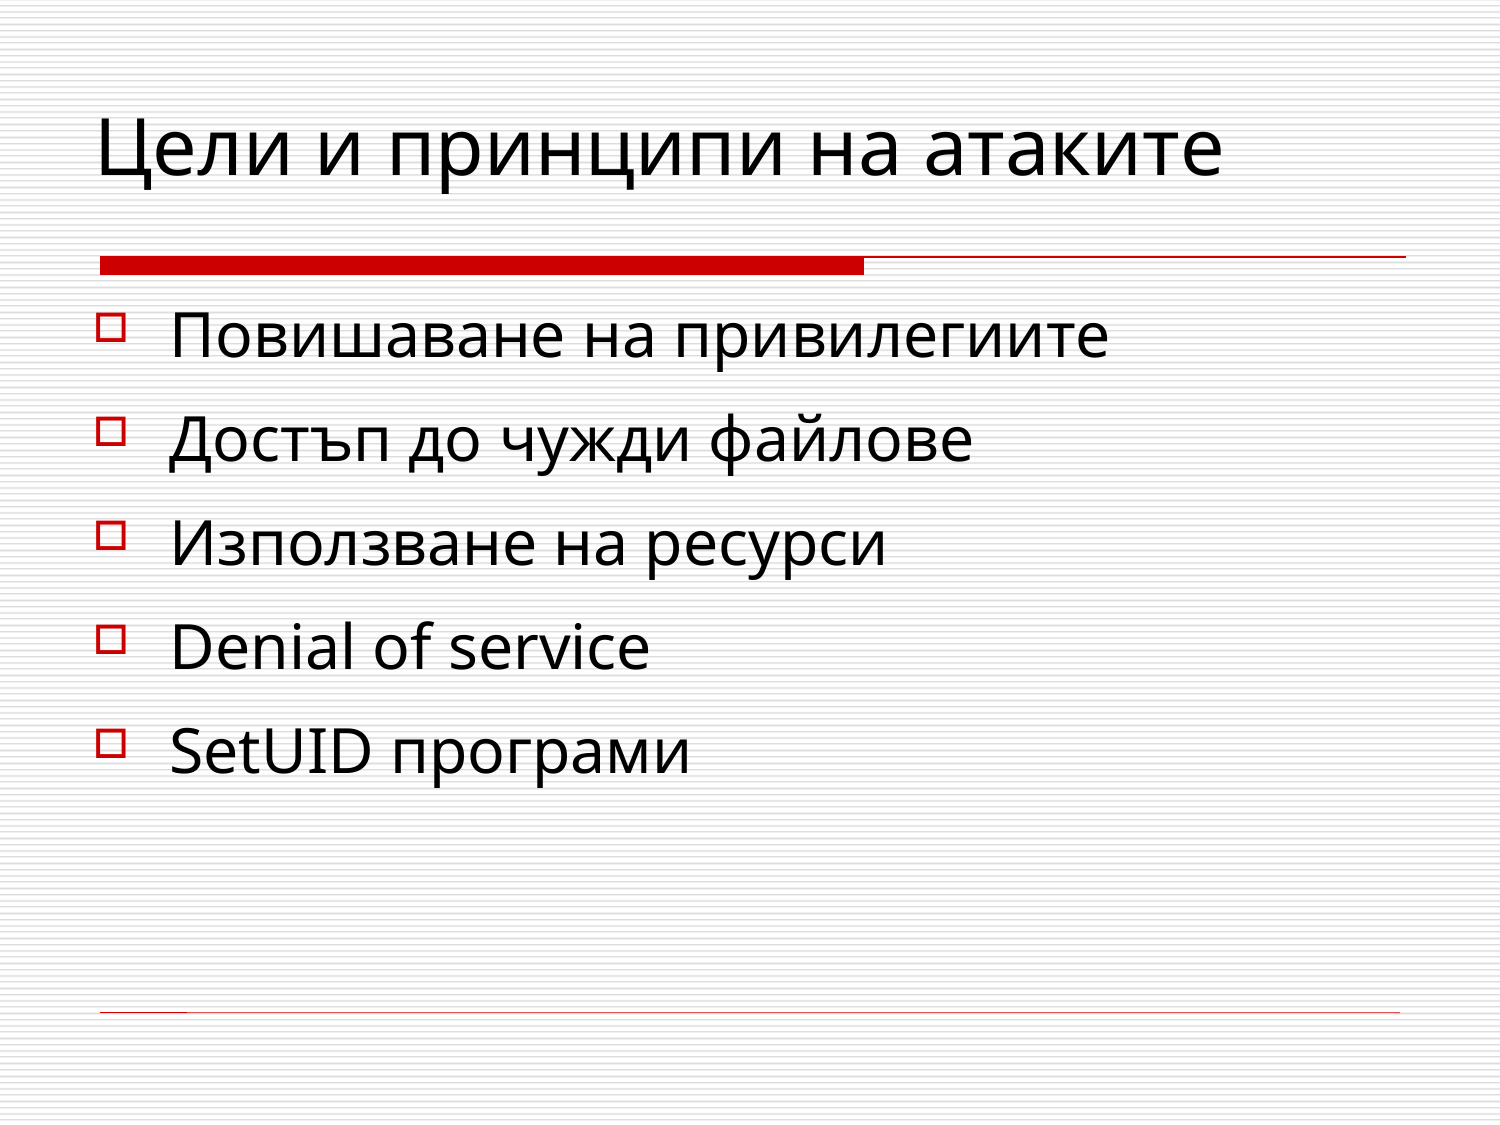

# Цели и принципи на атаките
Повишаване на привилегиите
Достъп до чужди файлове
Използване на ресурси
Denial of service
SetUID програми